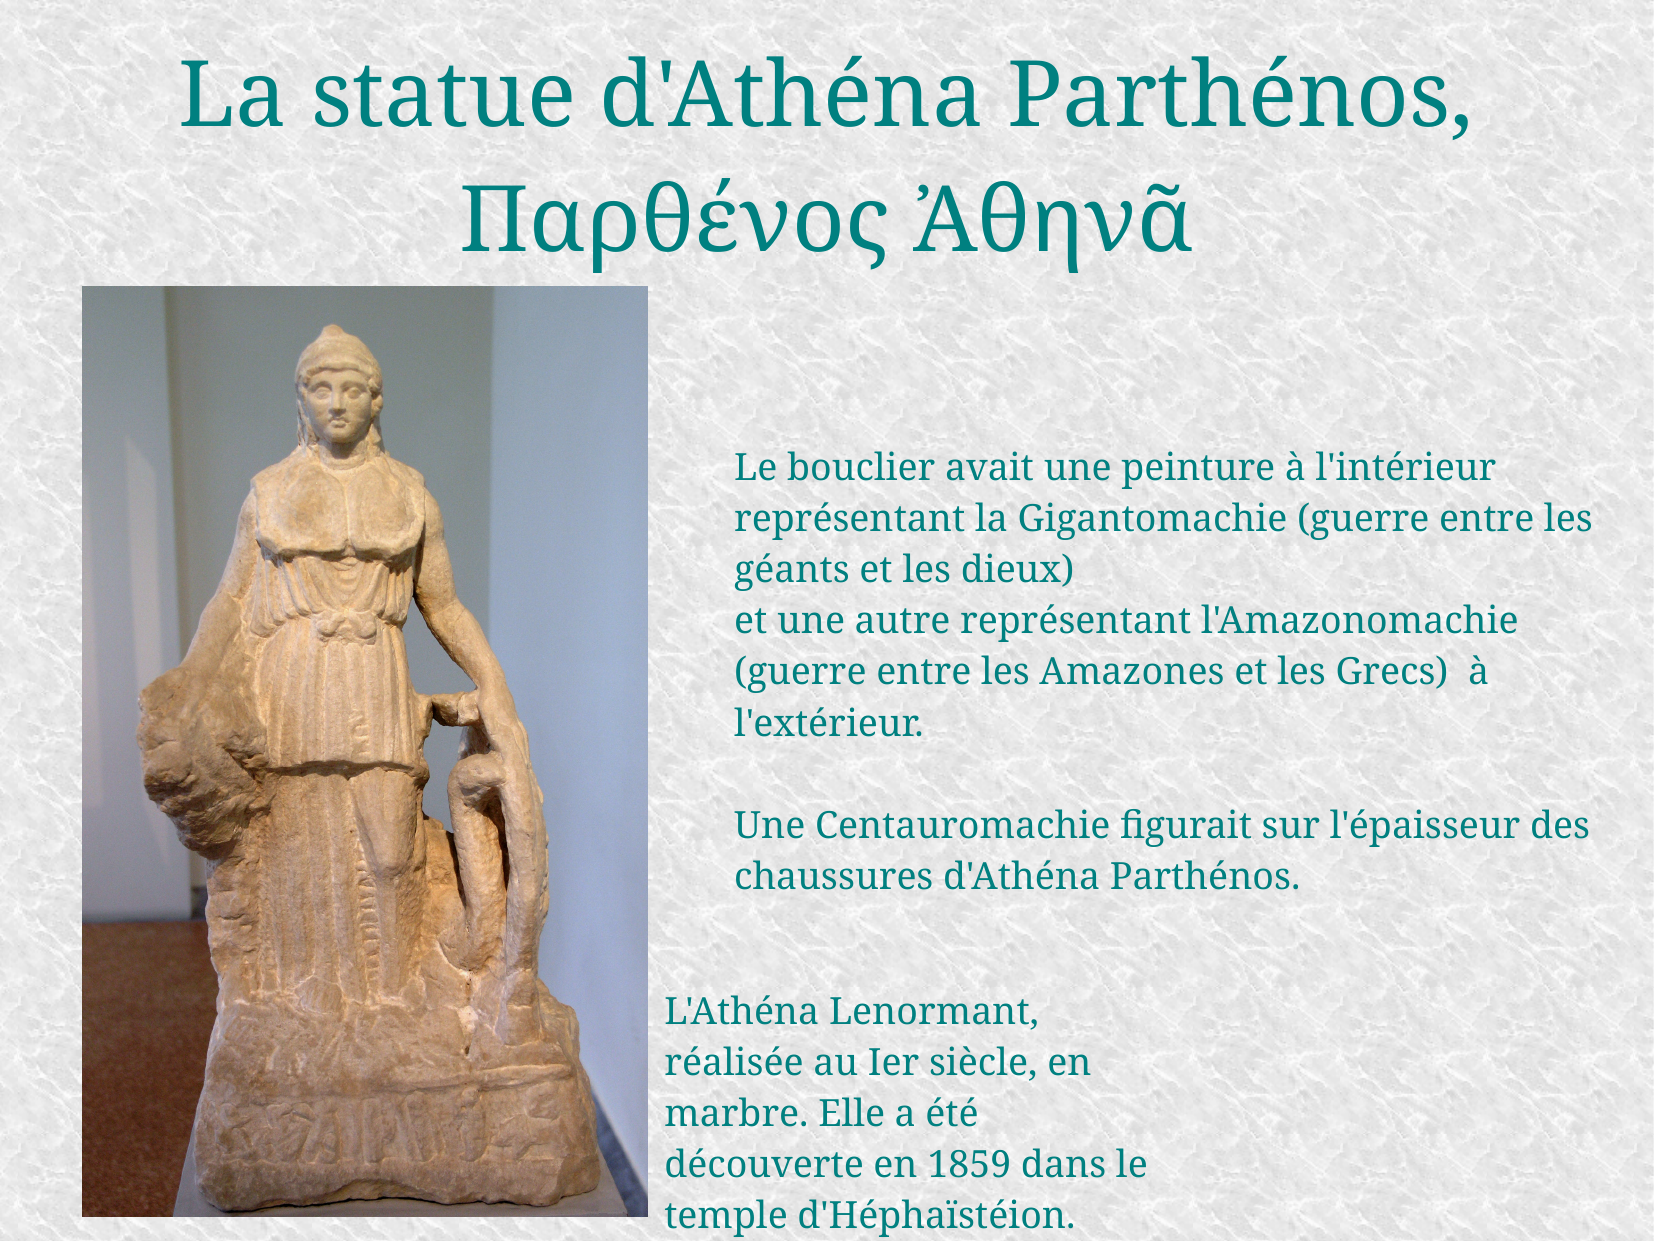

# La statue d'Athéna Parthénos, Παρθένος Ἀθηνᾶ
Le bouclier avait une peinture à l'intérieur représentant la Gigantomachie (guerre entre les géants et les dieux)
et une autre représentant l'Amazonomachie (guerre entre les Amazones et les Grecs) à l'extérieur.
Une Centauromachie figurait sur l'épaisseur des chaussures d'Athéna Parthénos.
L'Athéna Lenormant, réalisée au Ier siècle, en marbre. Elle a été découverte en 1859 dans le temple d'Héphaïstéion.